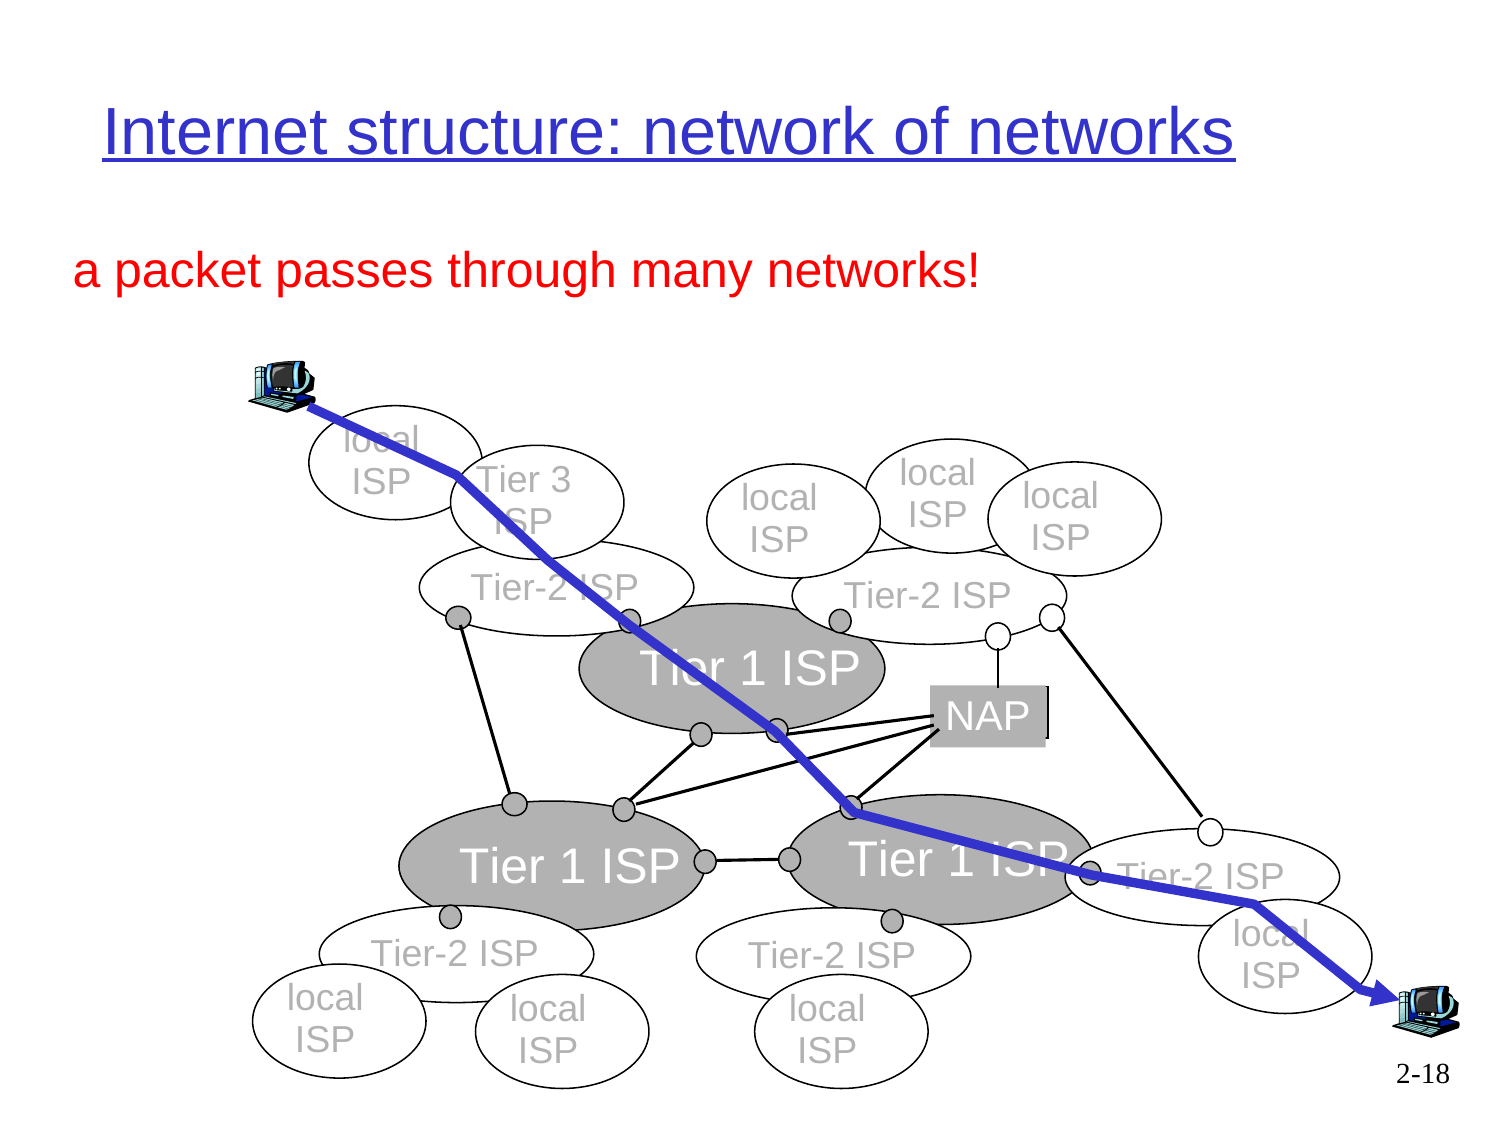

# Internet structure: network of networks
a packet passes through many networks!
local
ISP
local
ISP
Tier 3
ISP
local
ISP
local
ISP
Tier-2 ISP
Tier-2 ISP
Tier-2 ISP
Tier-2 ISP
Tier-2 ISP
Tier 1 ISP
NAP
Tier 1 ISP
Tier 1 ISP
local
ISP
local
ISP
local
ISP
local
ISP
18